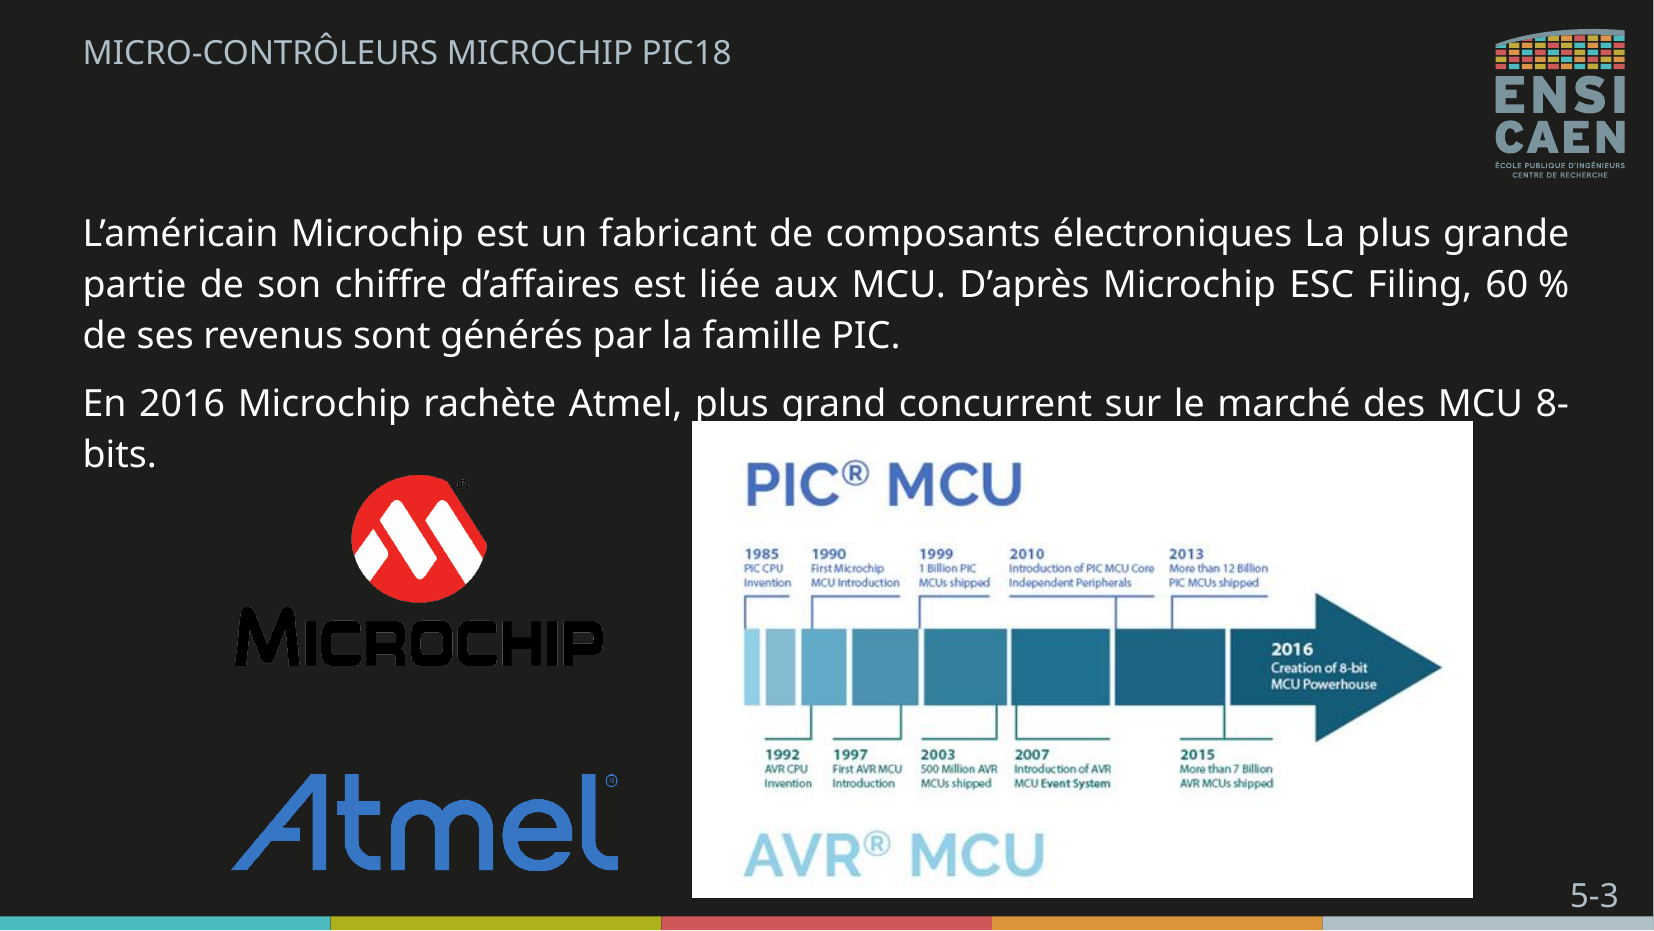

# MICRO-CONTRÔLEURS MICROCHIP PIC18
L’américain Microchip est un fabricant de composants électroniques La plus grande partie de son chiffre d’affaires est liée aux MCU. D’après Microchip ESC Filing, 60 % de ses revenus sont générés par la famille PIC.
En 2016 Microchip rachète Atmel, plus grand concurrent sur le marché des MCU 8-bits.